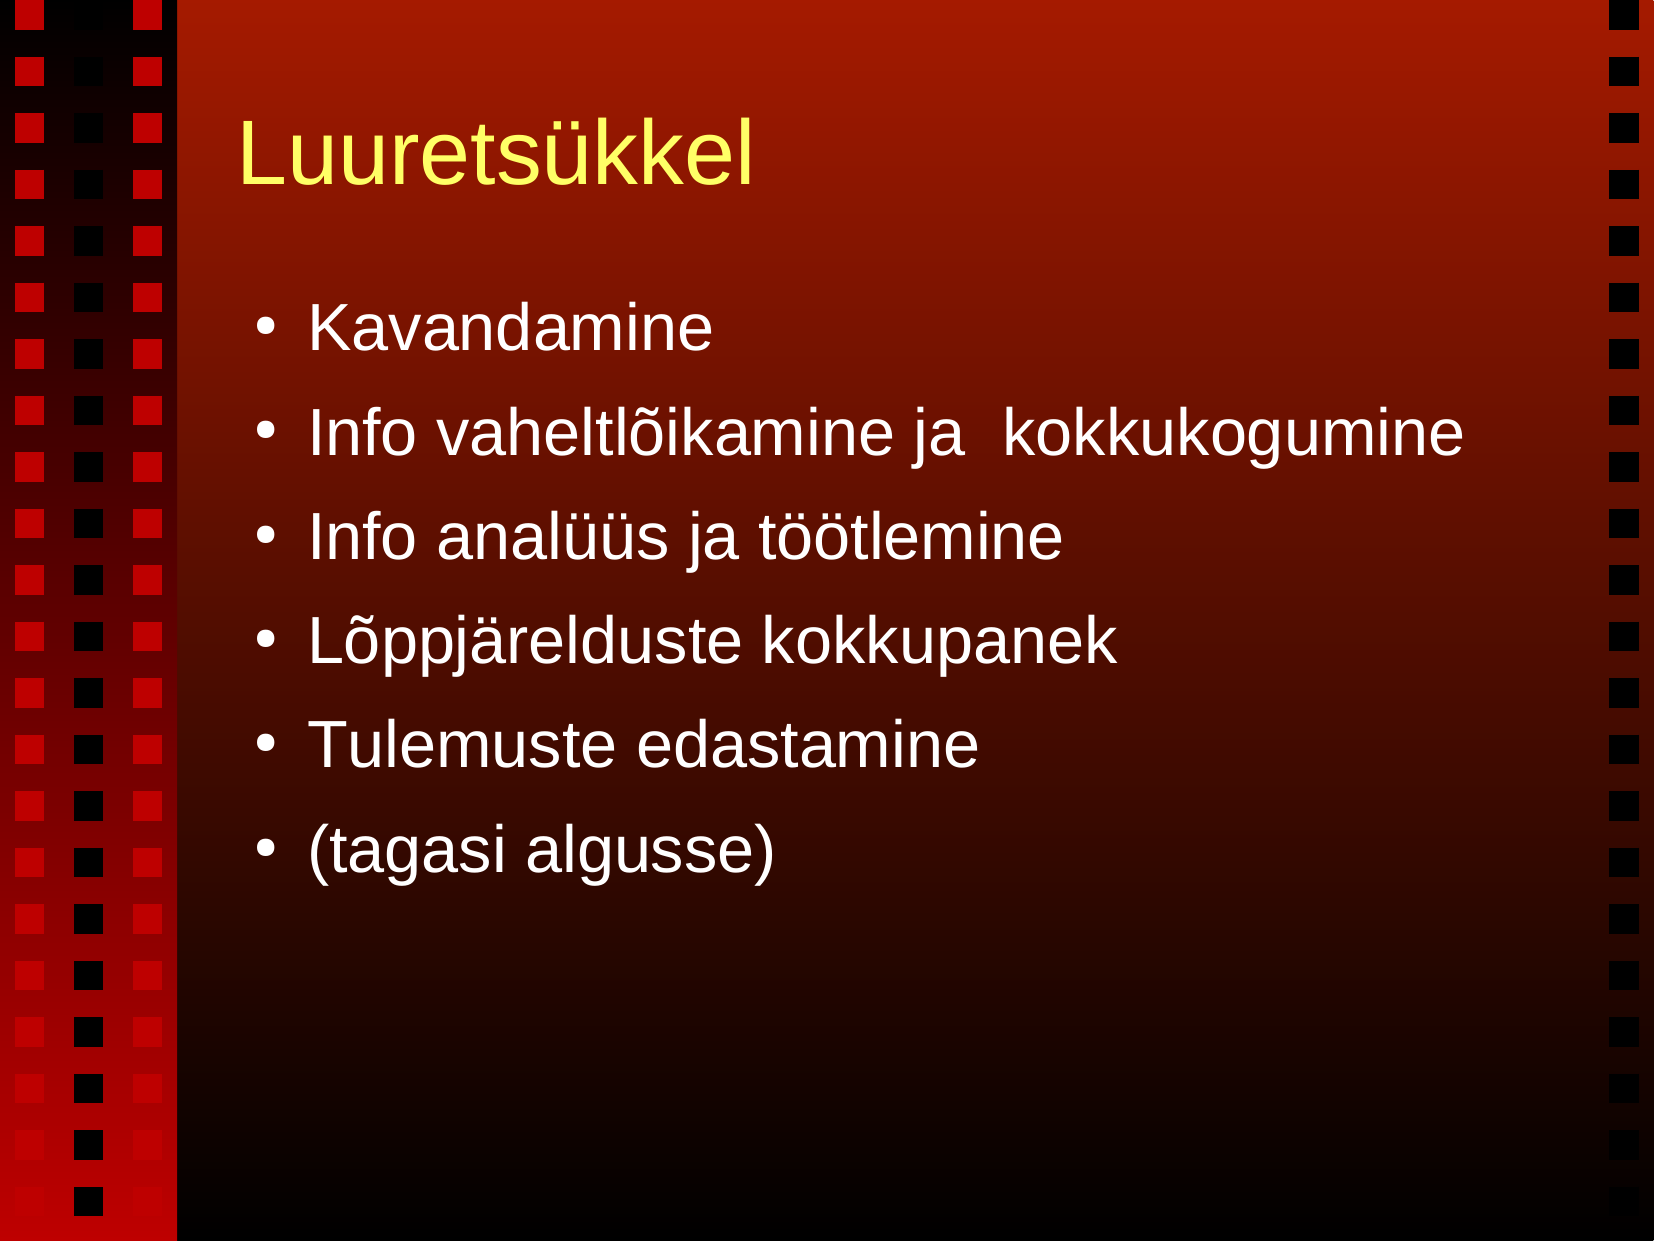

# Luuretsükkel
Kavandamine
Info vaheltlõikamine ja kokkukogumine
Info analüüs ja töötlemine
Lõppjärelduste kokkupanek
Tulemuste edastamine
(tagasi algusse)